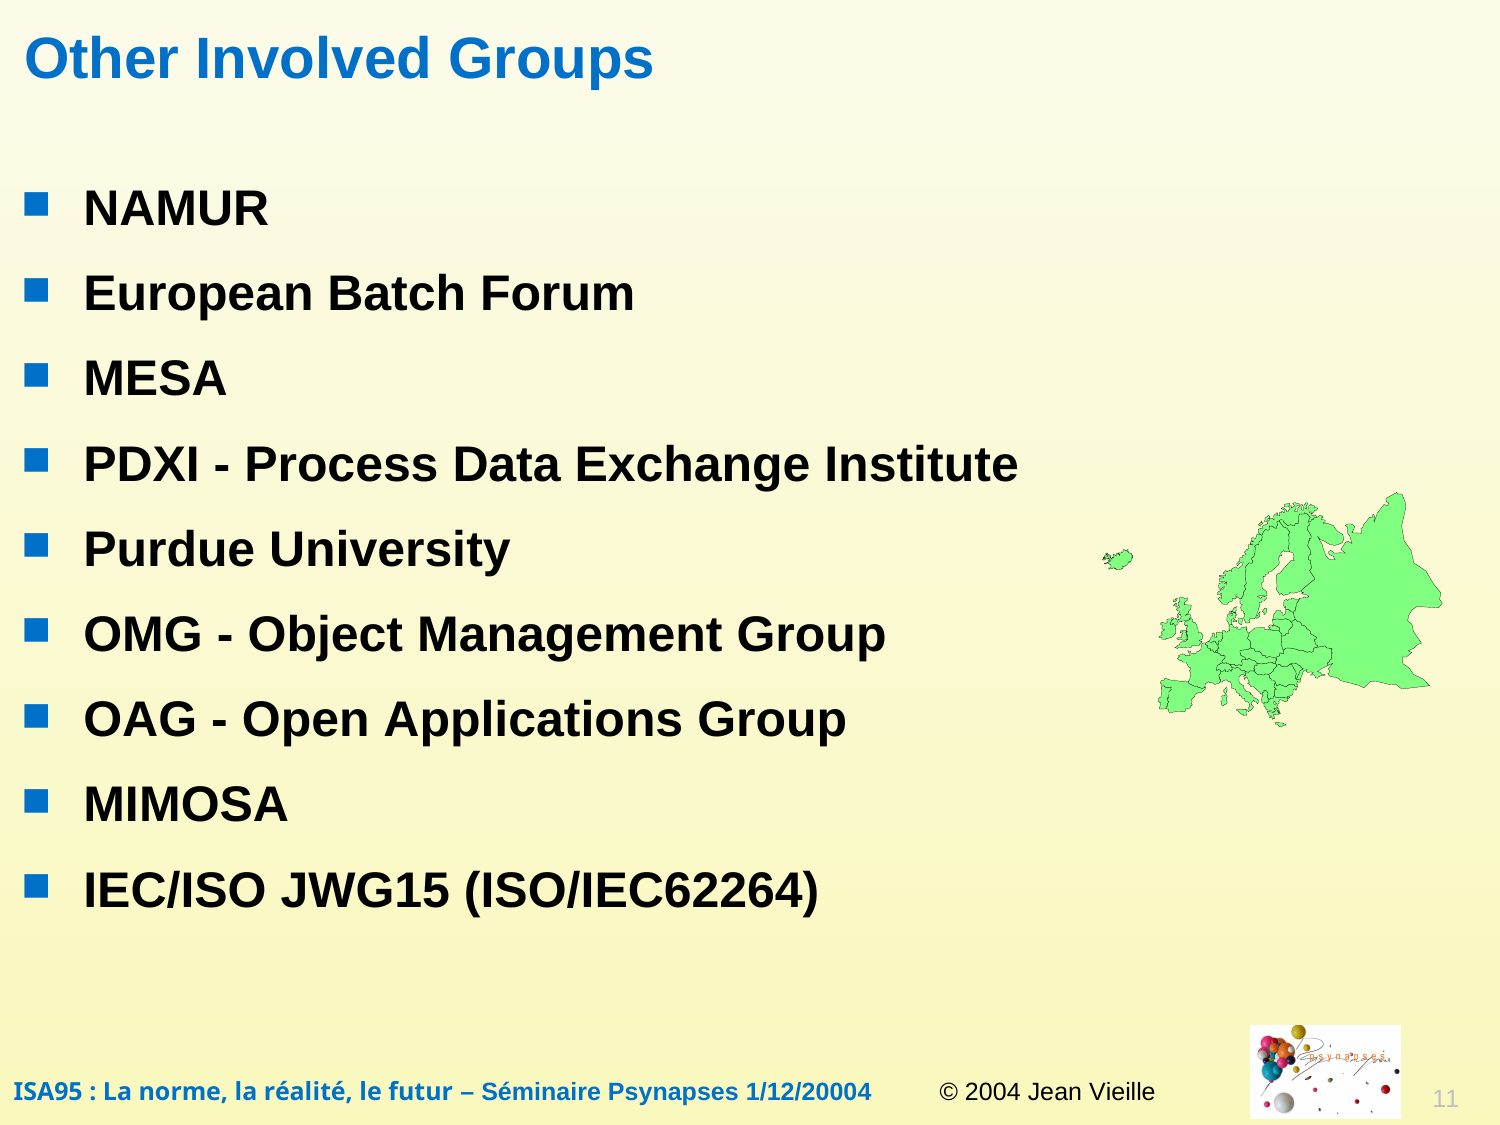

# Other Involved Groups
NAMUR
European Batch Forum
MESA
PDXI - Process Data Exchange Institute
Purdue University
OMG - Object Management Group
OAG - Open Applications Group
MIMOSA
IEC/ISO JWG15 (ISO/IEC62264)